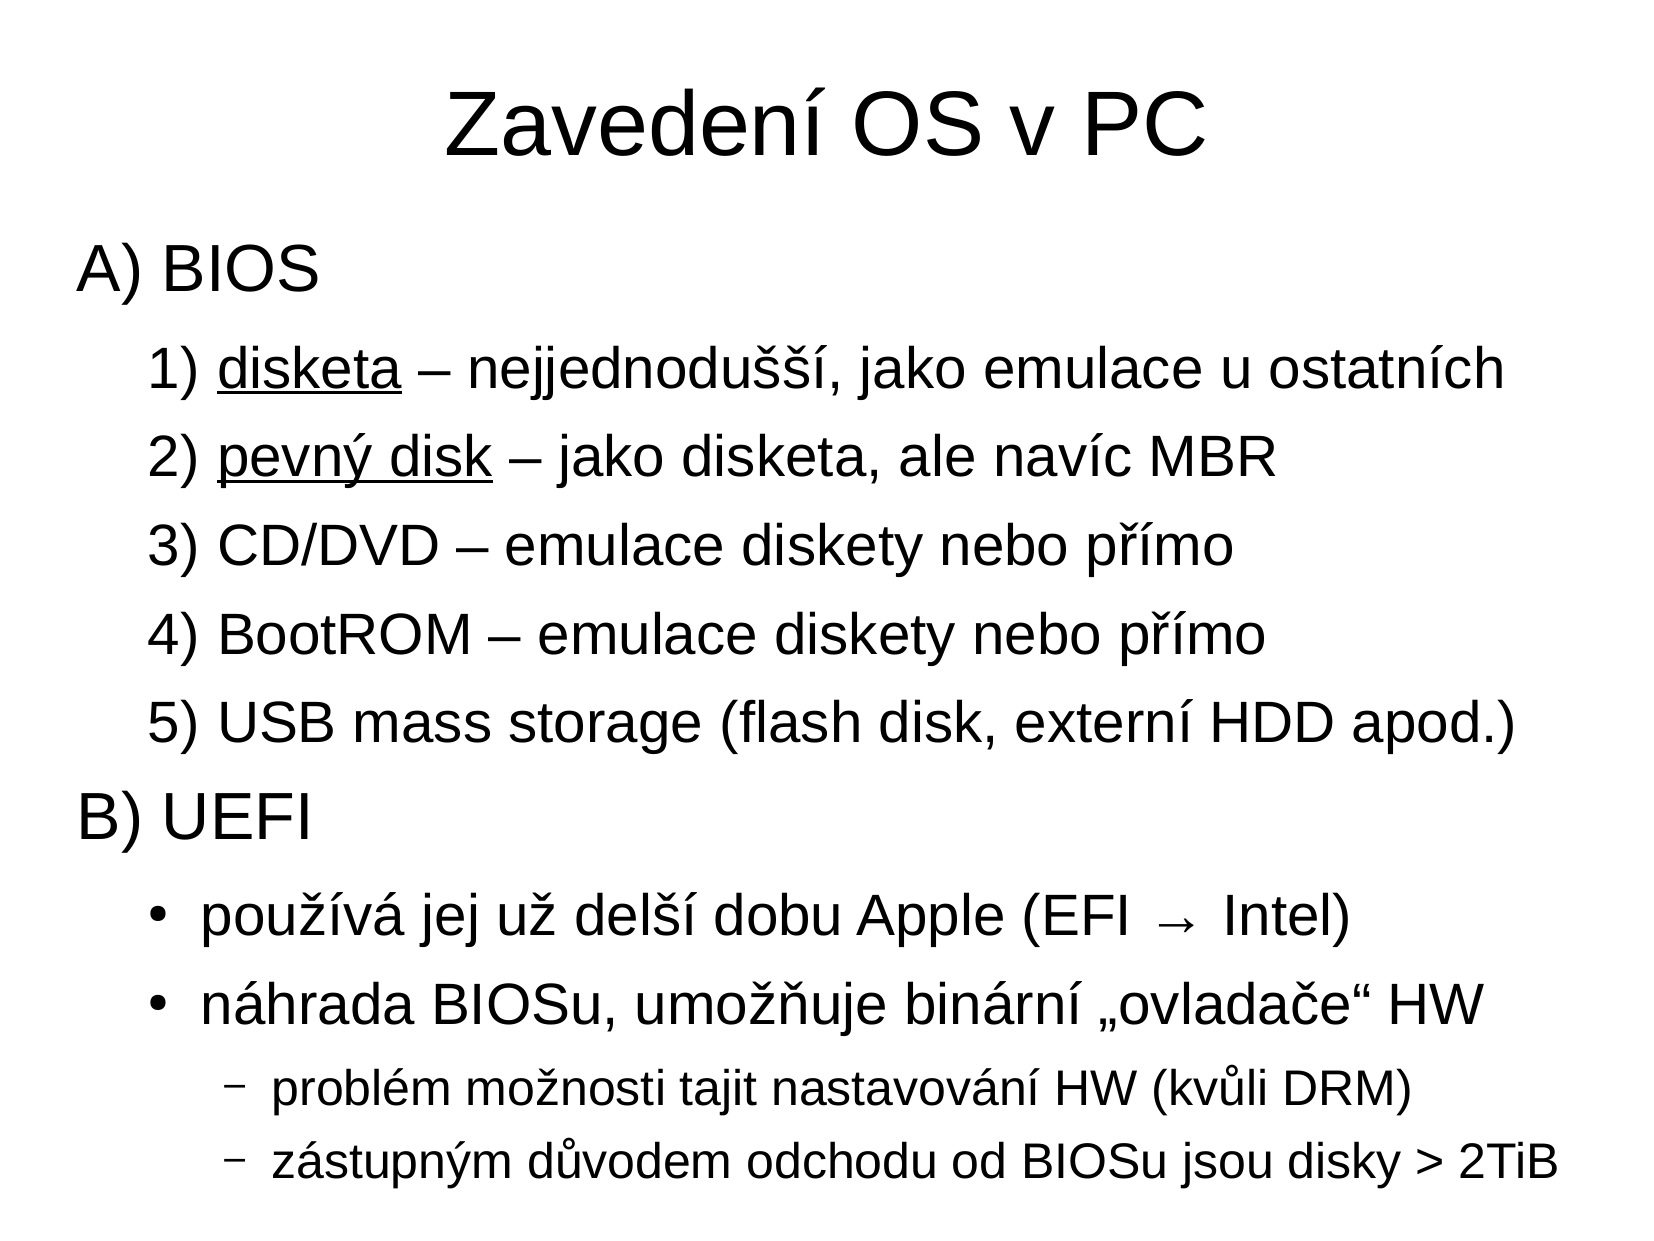

# Zavedení OS v PC
 BIOS
 disketa – nejjednodušší, jako emulace u ostatních
 pevný disk – jako disketa, ale navíc MBR
 CD/DVD – emulace diskety nebo přímo
 BootROM – emulace diskety nebo přímo
 USB mass storage (flash disk, externí HDD apod.)
 UEFI
používá jej už delší dobu Apple (EFI → Intel)
náhrada BIOSu, umožňuje binární „ovladače“ HW
problém možnosti tajit nastavování HW (kvůli DRM)
zástupným důvodem odchodu od BIOSu jsou disky > 2TiB